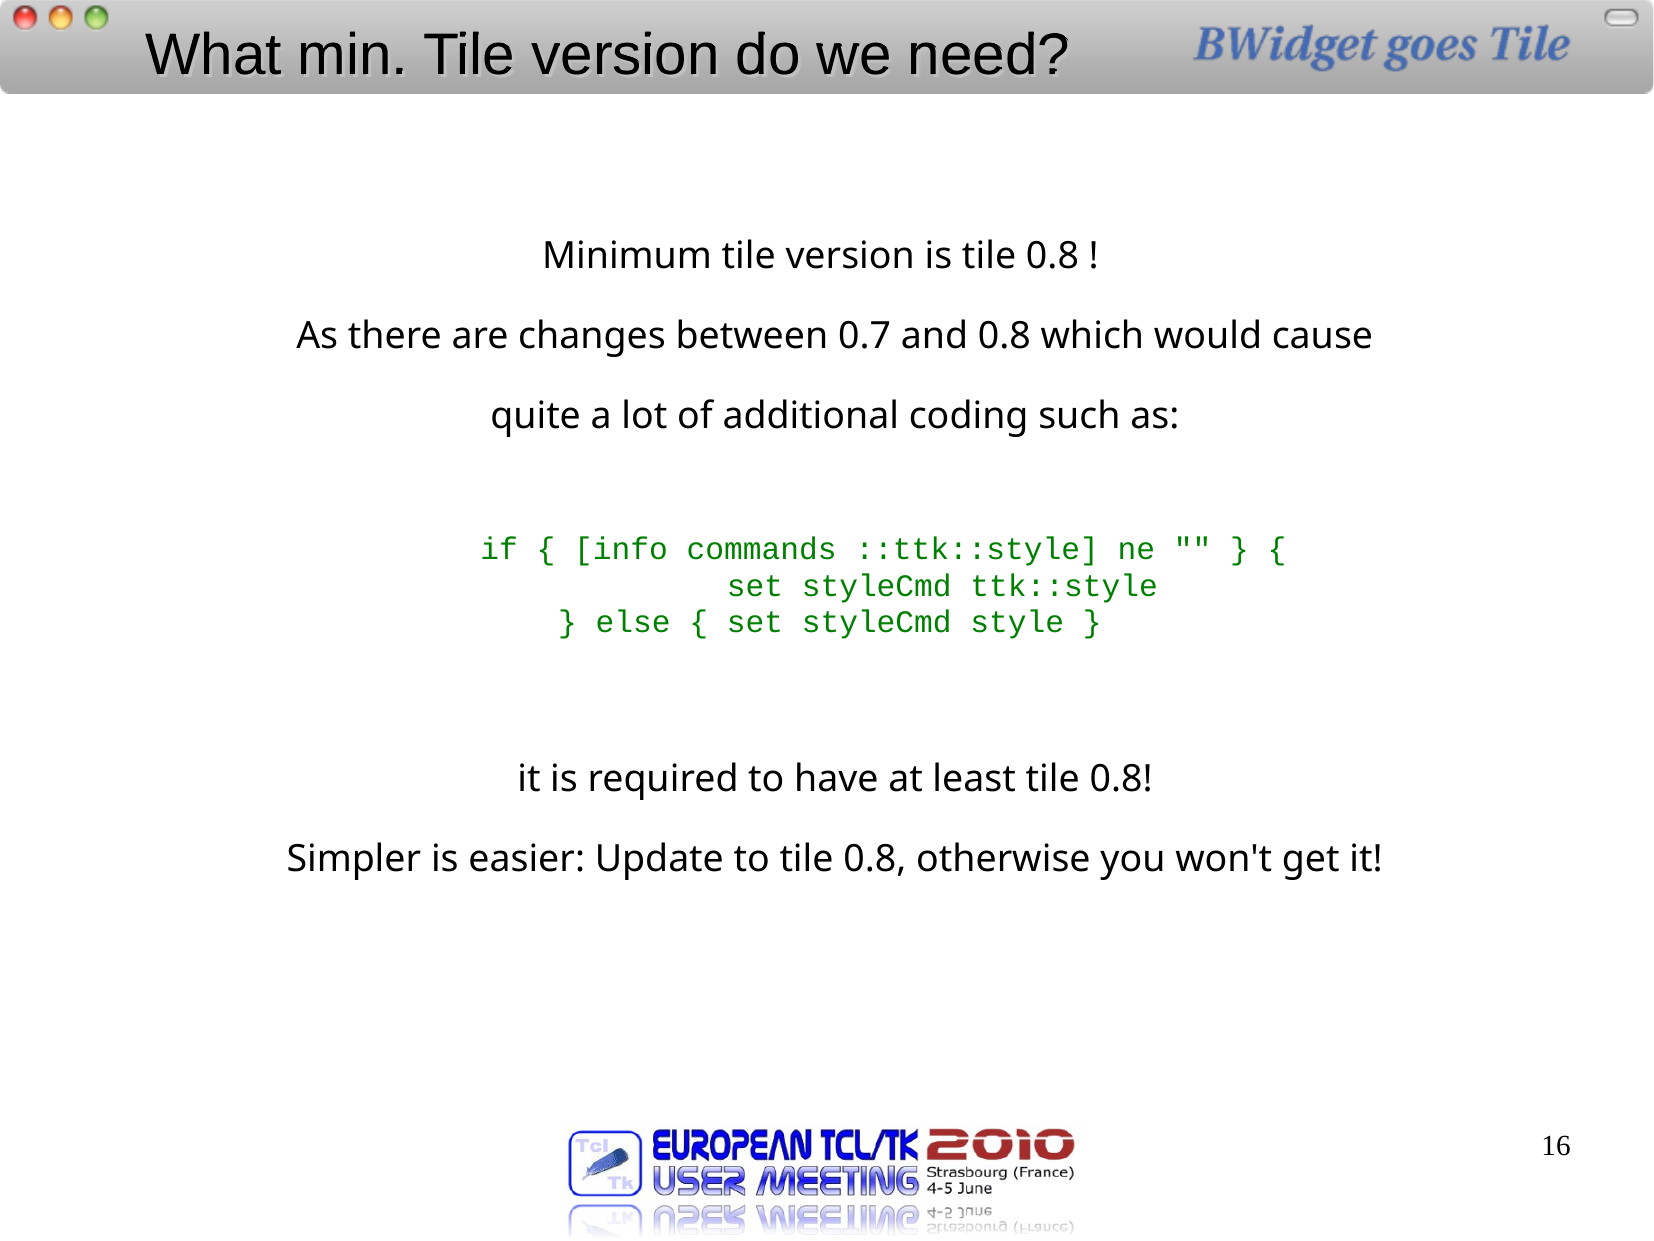

What min. Tile version do we need?
# Minimum tile version is tile 0.8 !
 As there are changes between 0.7 and 0.8 which would cause
 quite a lot of additional coding such as:
 if { [info commands ::ttk::style] ne "" } {
 set styleCmd ttk::style
 } else { set styleCmd style }
 it is required to have at least tile 0.8!
 Simpler is easier: Update to tile 0.8, otherwise you won't get it!
Page:
16